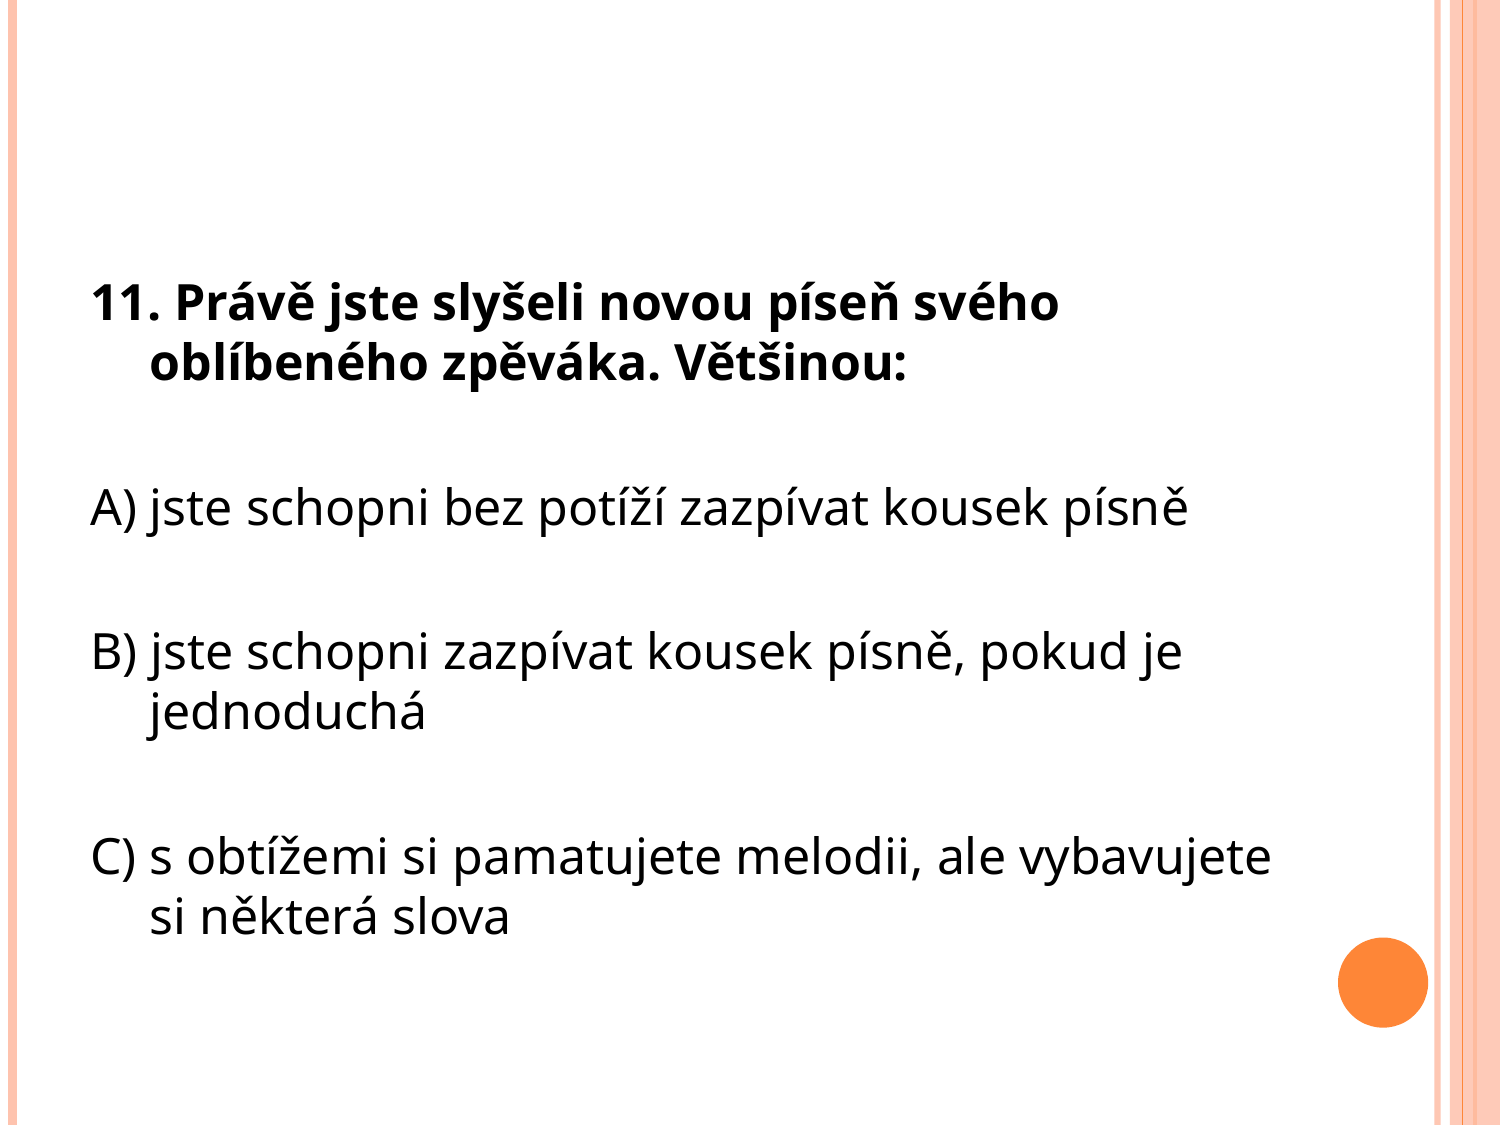

#
11. Právě jste slyšeli novou píseň svého oblíbeného zpěváka. Většinou:
A) jste schopni bez potíží zazpívat kousek písně
B) jste schopni zazpívat kousek písně, pokud je jednoduchá
C) s obtížemi si pamatujete melodii, ale vybavujete si některá slova